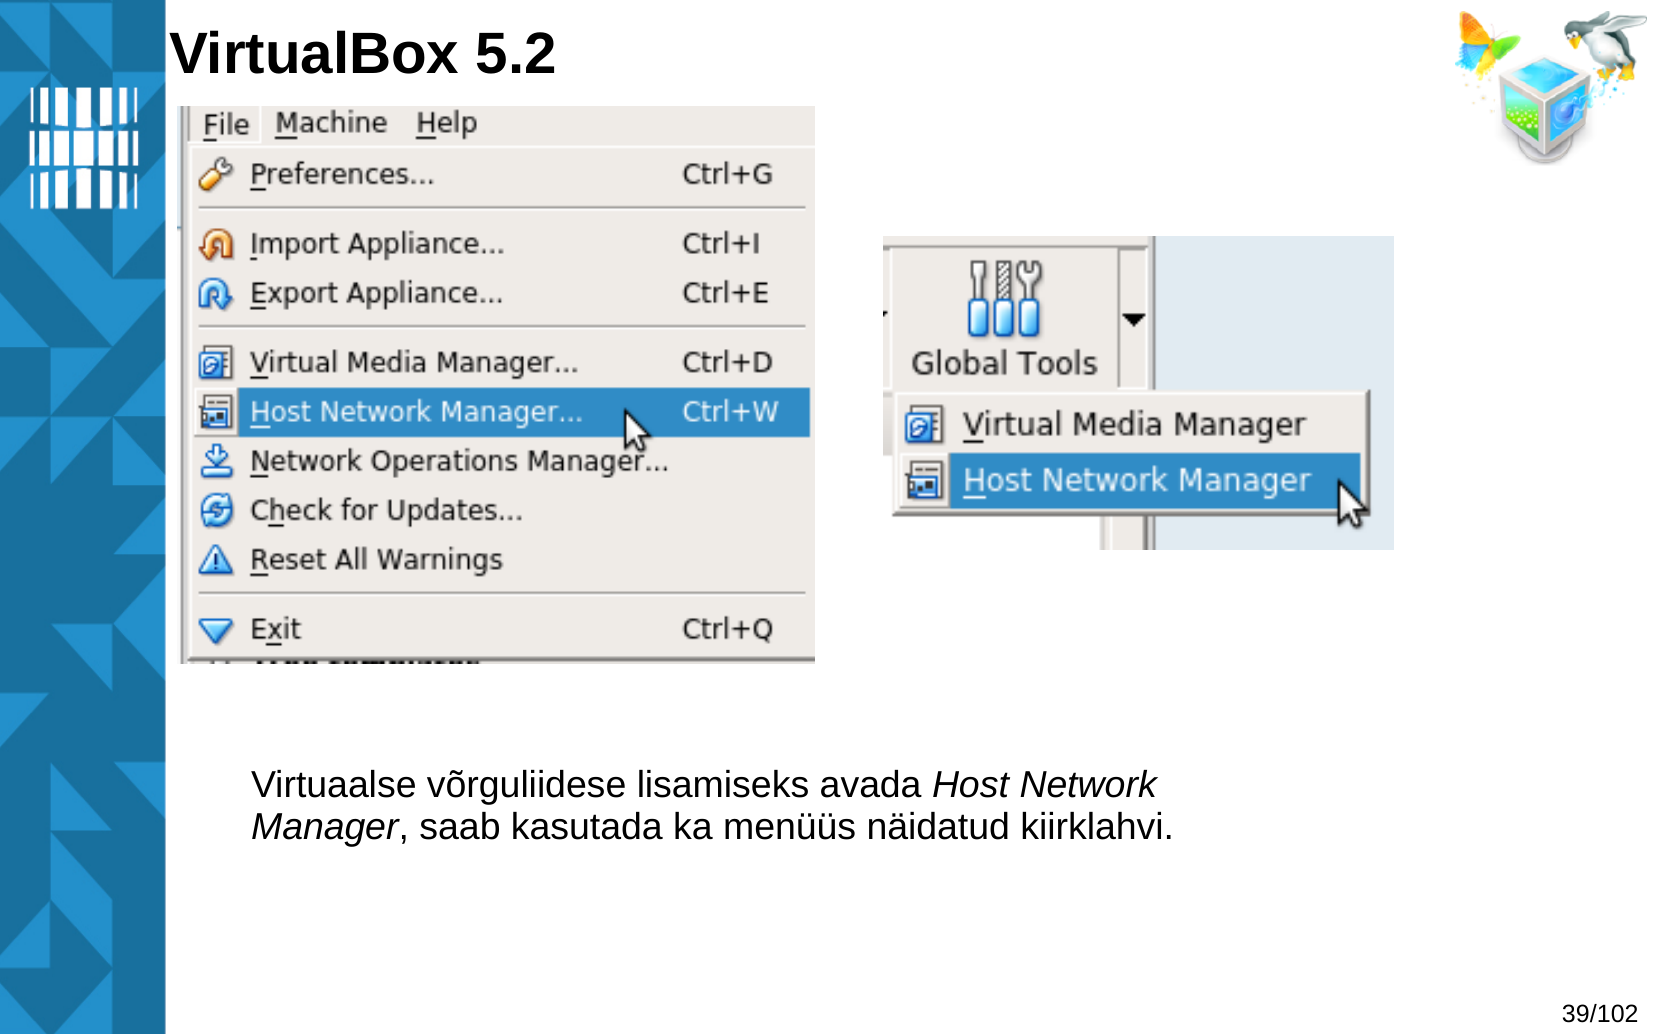

# VirtualBox 5.2
Virtuaalse võrguliidese lisamiseks avada Host Network Manager, saab kasutada ka menüüs näidatud kiirklahvi.